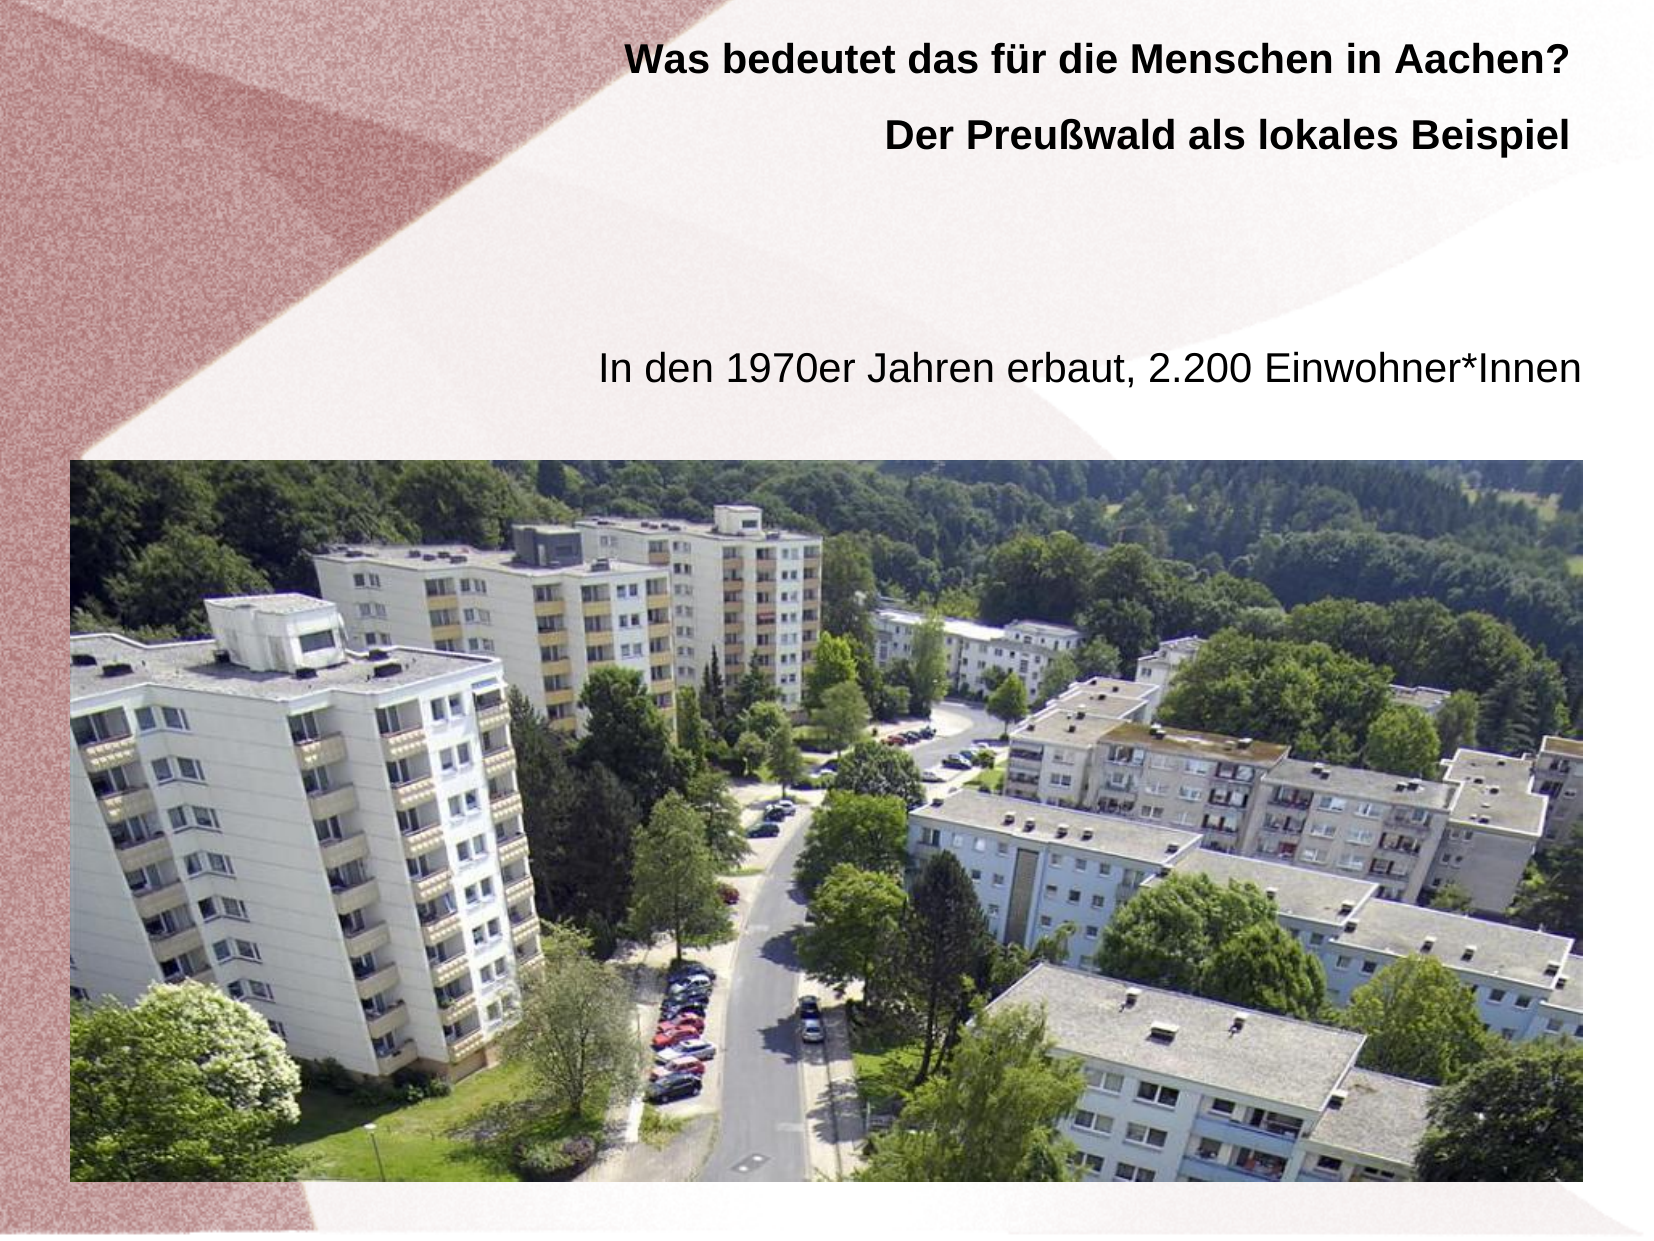

# Was bedeutet das für die Menschen in Aachen?
 Der Preußwald als lokales Beispiel
In den 1970er Jahren erbaut, 2.200 Einwohner*Innen